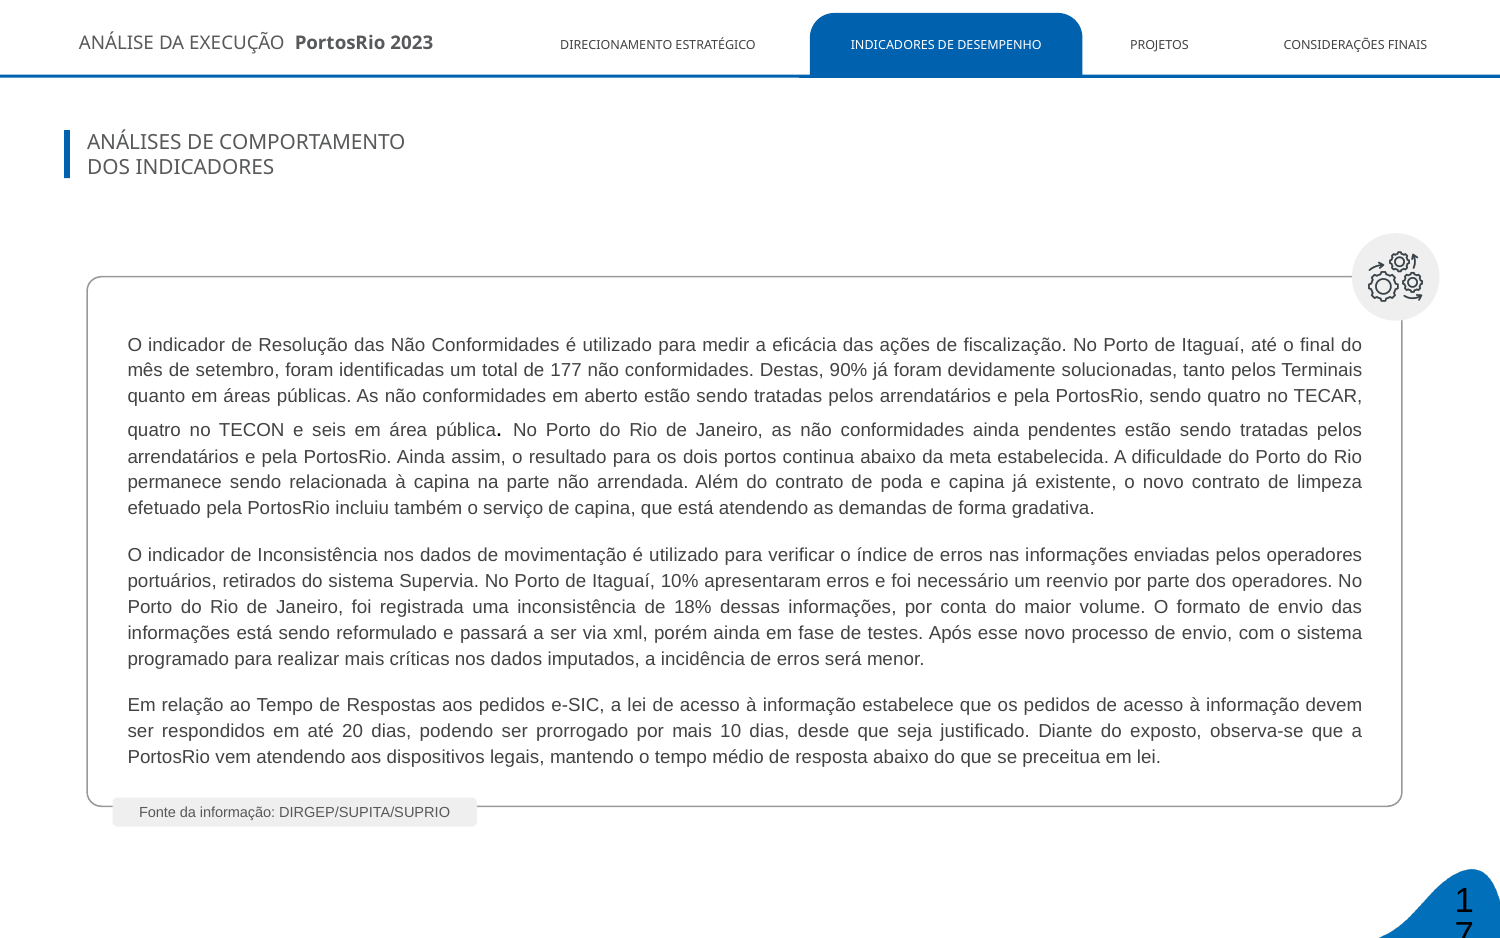

ANÁLISE DA EXECUÇÃO PortosRio 2023
DIRECIONAMENTO ESTRATÉGICO
INDICADORES DE DESEMPENHO
PROJETOS
CONSIDERAÇÕES FINAIS
ANÁLISES DE COMPORTAMENTO DOS INDICADORES
O indicador de Resolução das Não Conformidades é utilizado para medir a eficácia das ações de fiscalização. No Porto de Itaguaí, até o final do mês de setembro, foram identificadas um total de 177 não conformidades. Destas, 90% já foram devidamente solucionadas, tanto pelos Terminais quanto em áreas públicas. As não conformidades em aberto estão sendo tratadas pelos arrendatários e pela PortosRio, sendo quatro no TECAR, quatro no TECON e seis em área pública. No Porto do Rio de Janeiro, as não conformidades ainda pendentes estão sendo tratadas pelos arrendatários e pela PortosRio. Ainda assim, o resultado para os dois portos continua abaixo da meta estabelecida. A dificuldade do Porto do Rio permanece sendo relacionada à capina na parte não arrendada. Além do contrato de poda e capina já existente, o novo contrato de limpeza efetuado pela PortosRio incluiu também o serviço de capina, que está atendendo as demandas de forma gradativa.
O indicador de Inconsistência nos dados de movimentação é utilizado para verificar o índice de erros nas informações enviadas pelos operadores portuários, retirados do sistema Supervia. No Porto de Itaguaí, 10% apresentaram erros e foi necessário um reenvio por parte dos operadores. No Porto do Rio de Janeiro, foi registrada uma inconsistência de 18% dessas informações, por conta do maior volume. O formato de envio das informações está sendo reformulado e passará a ser via xml, porém ainda em fase de testes. Após esse novo processo de envio, com o sistema programado para realizar mais críticas nos dados imputados, a incidência de erros será menor.
Em relação ao Tempo de Respostas aos pedidos e-SIC, a lei de acesso à informação estabelece que os pedidos de acesso à informação devem ser respondidos em até 20 dias, podendo ser prorrogado por mais 10 dias, desde que seja justificado. Diante do exposto, observa-se que a PortosRio vem atendendo aos dispositivos legais, mantendo o tempo médio de resposta abaixo do que se preceitua em lei.
Fonte da informação: DIRGEP/SUPITA/SUPRIO